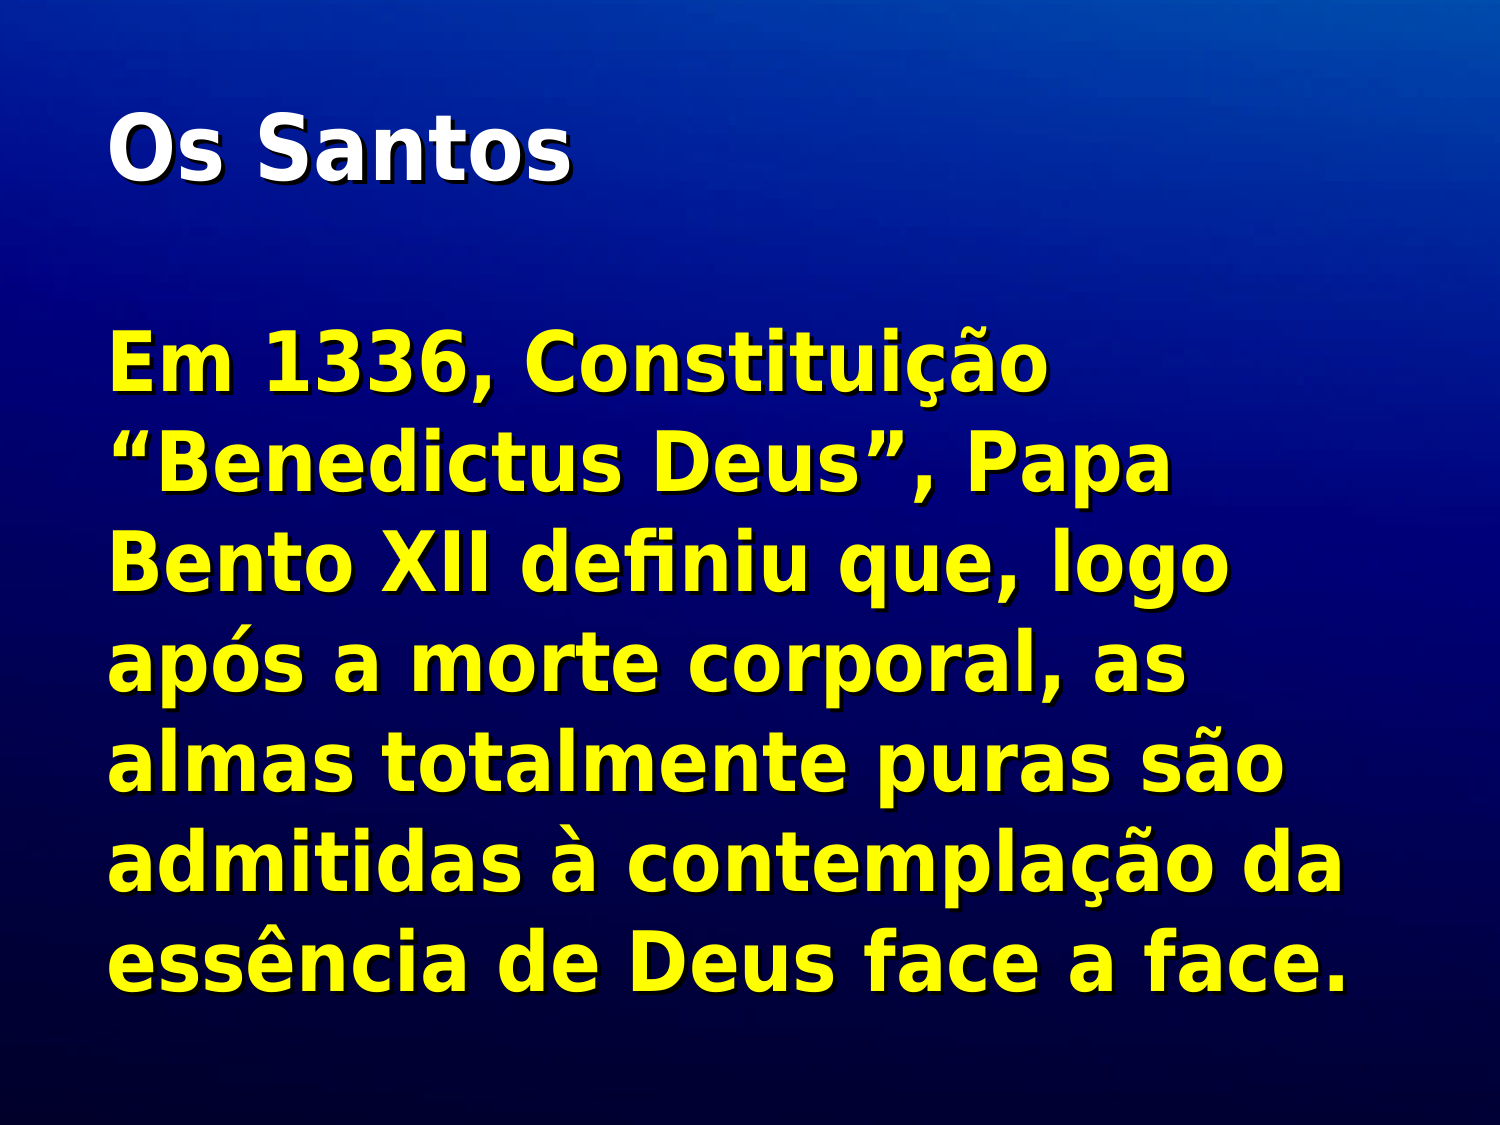

Os Santos
Em 1336, Constituição “Benedictus Deus”, Papa Bento XII definiu que, logo após a morte corporal, as almas totalmente puras são admitidas à contemplação da essência de Deus face a face.